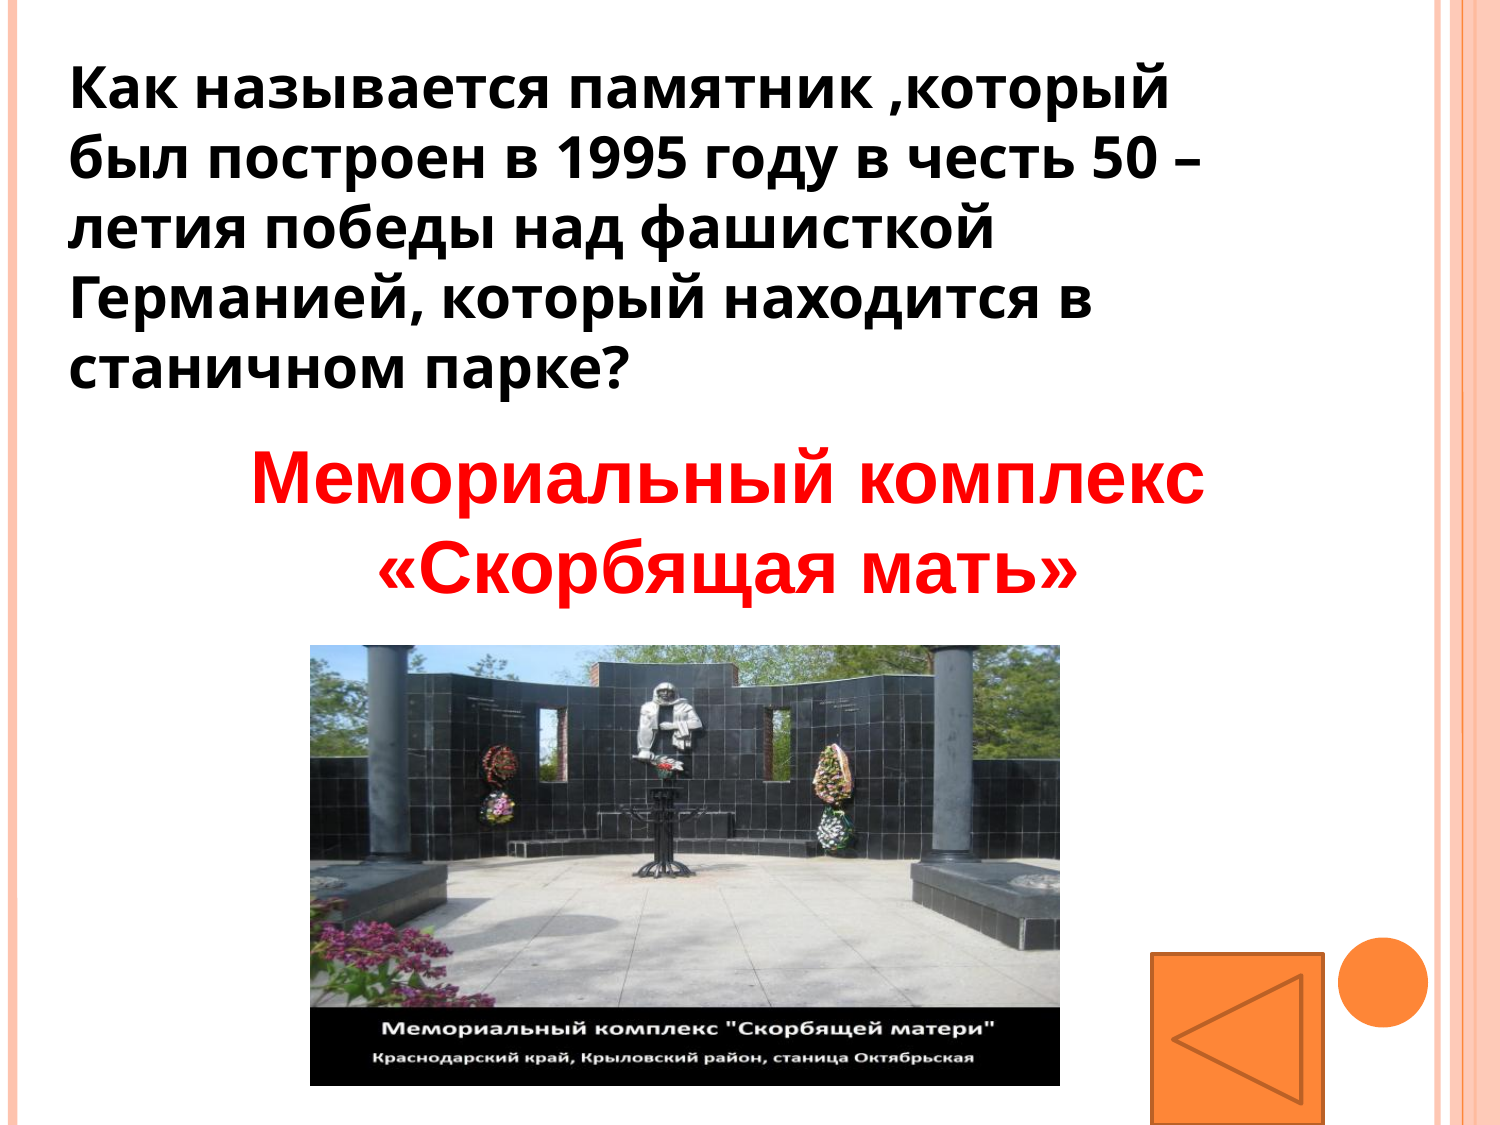

Как называется памятник ,который был построен в 1995 году в честь 50 –летия победы над фашисткой Германией, который находится в станичном парке?
Мемориальный комплекс «Скорбящая мать»